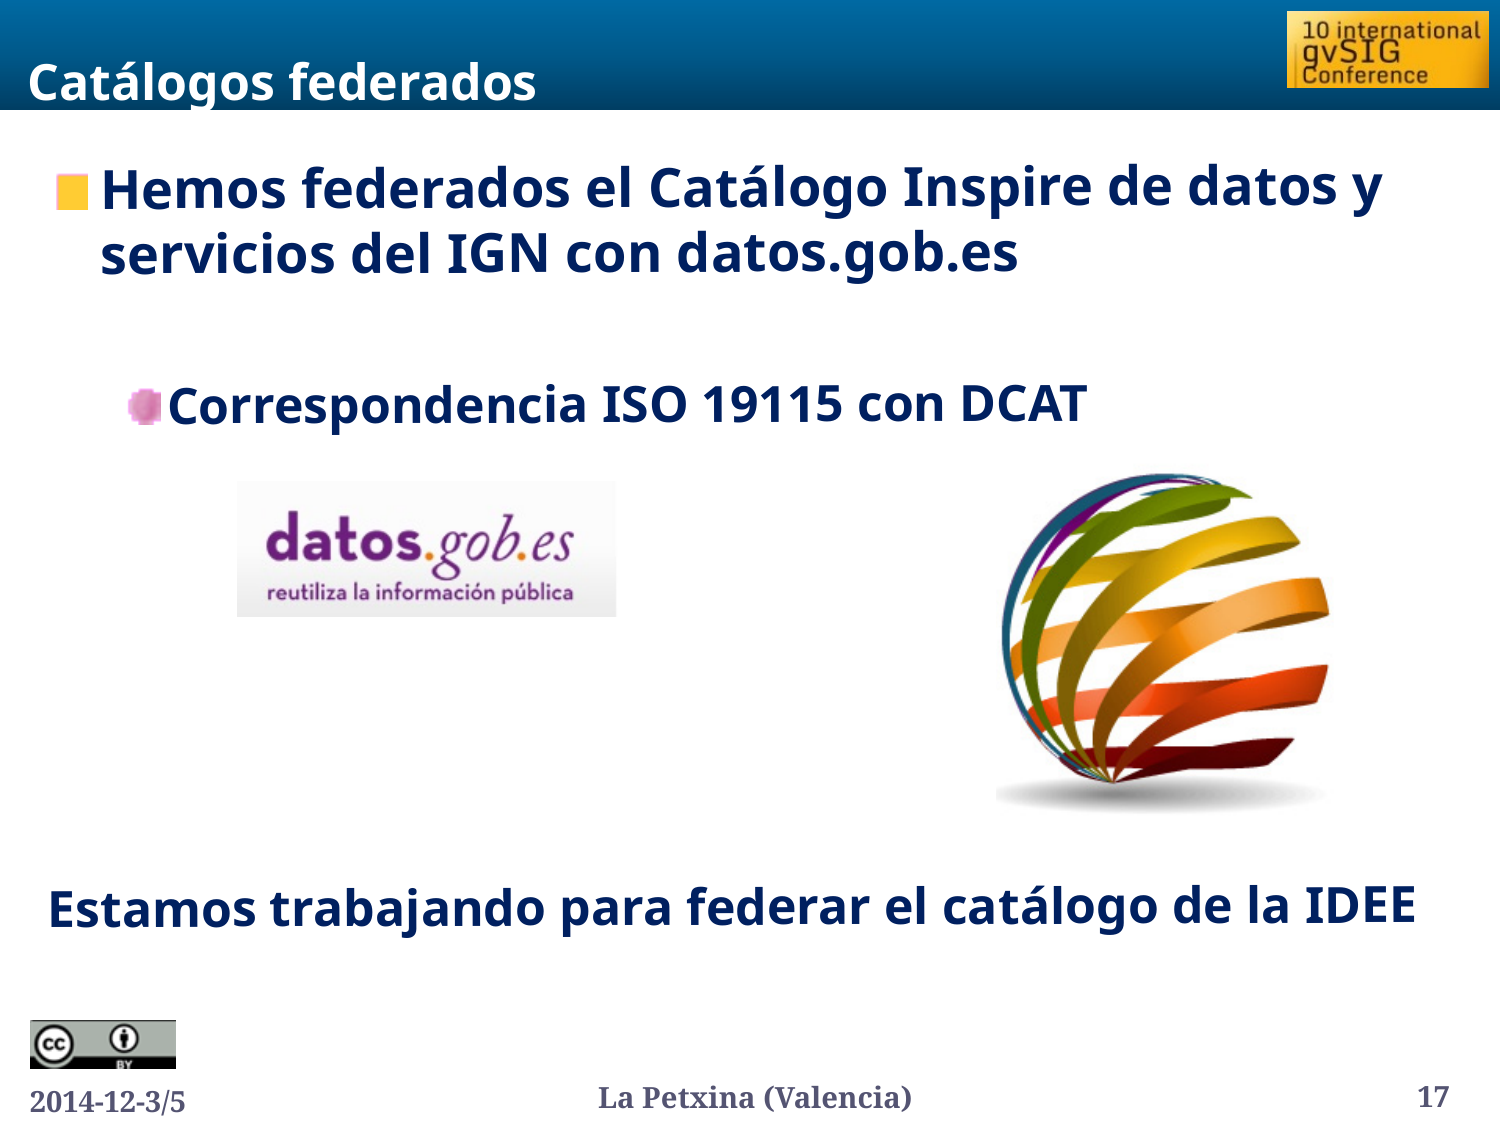

# Catálogos federados
Hemos federados el Catálogo Inspire de datos y servicios del IGN con datos.gob.es
Correspondencia ISO 19115 con DCAT
Estamos trabajando para federar el catálogo de la IDEE